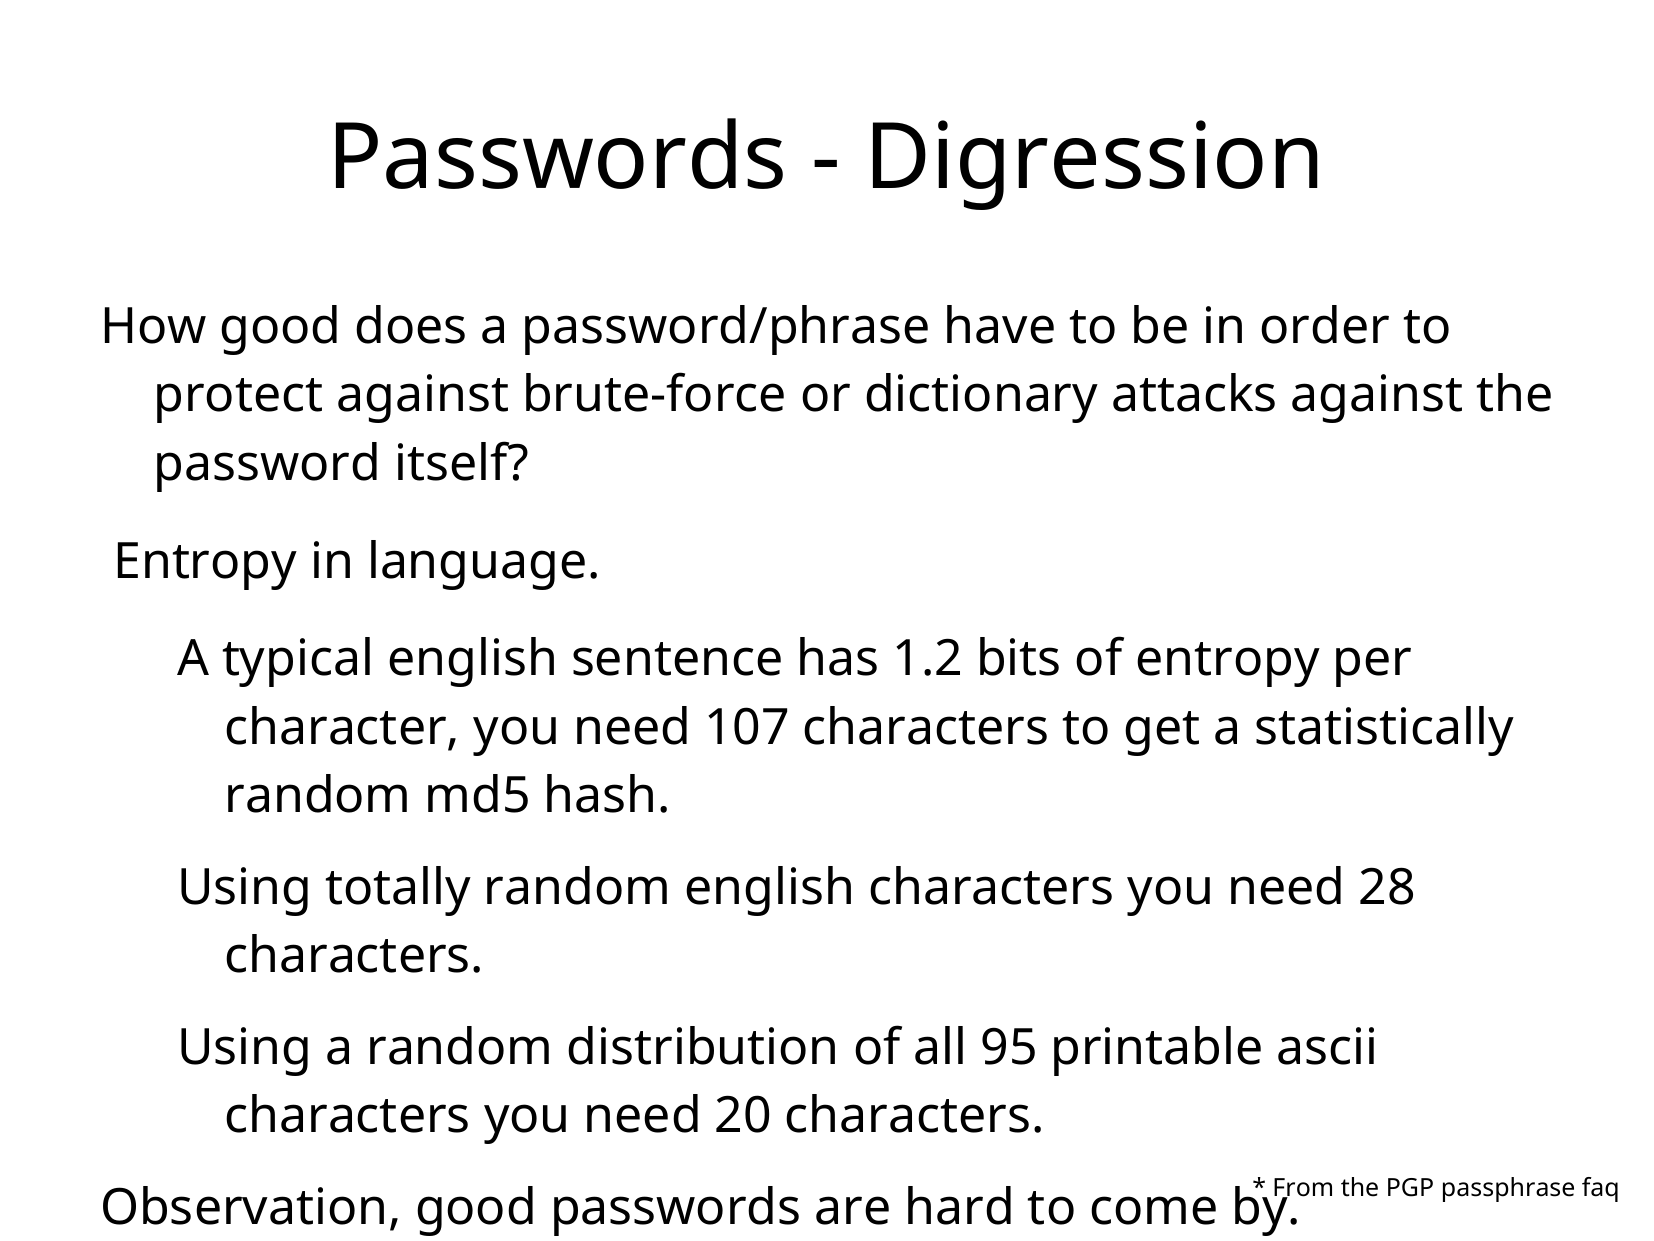

# Passwords - Digression
How good does a password/phrase have to be in order to protect against brute-force or dictionary attacks against the password itself?
 Entropy in language.
A typical english sentence has 1.2 bits of entropy per character, you need 107 characters to get a statistically random md5 hash.
Using totally random english characters you need 28 characters.
Using a random distribution of all 95 printable ascii characters you need 20 characters.
Observation, good passwords are hard to come by.
* From the PGP passphrase faq